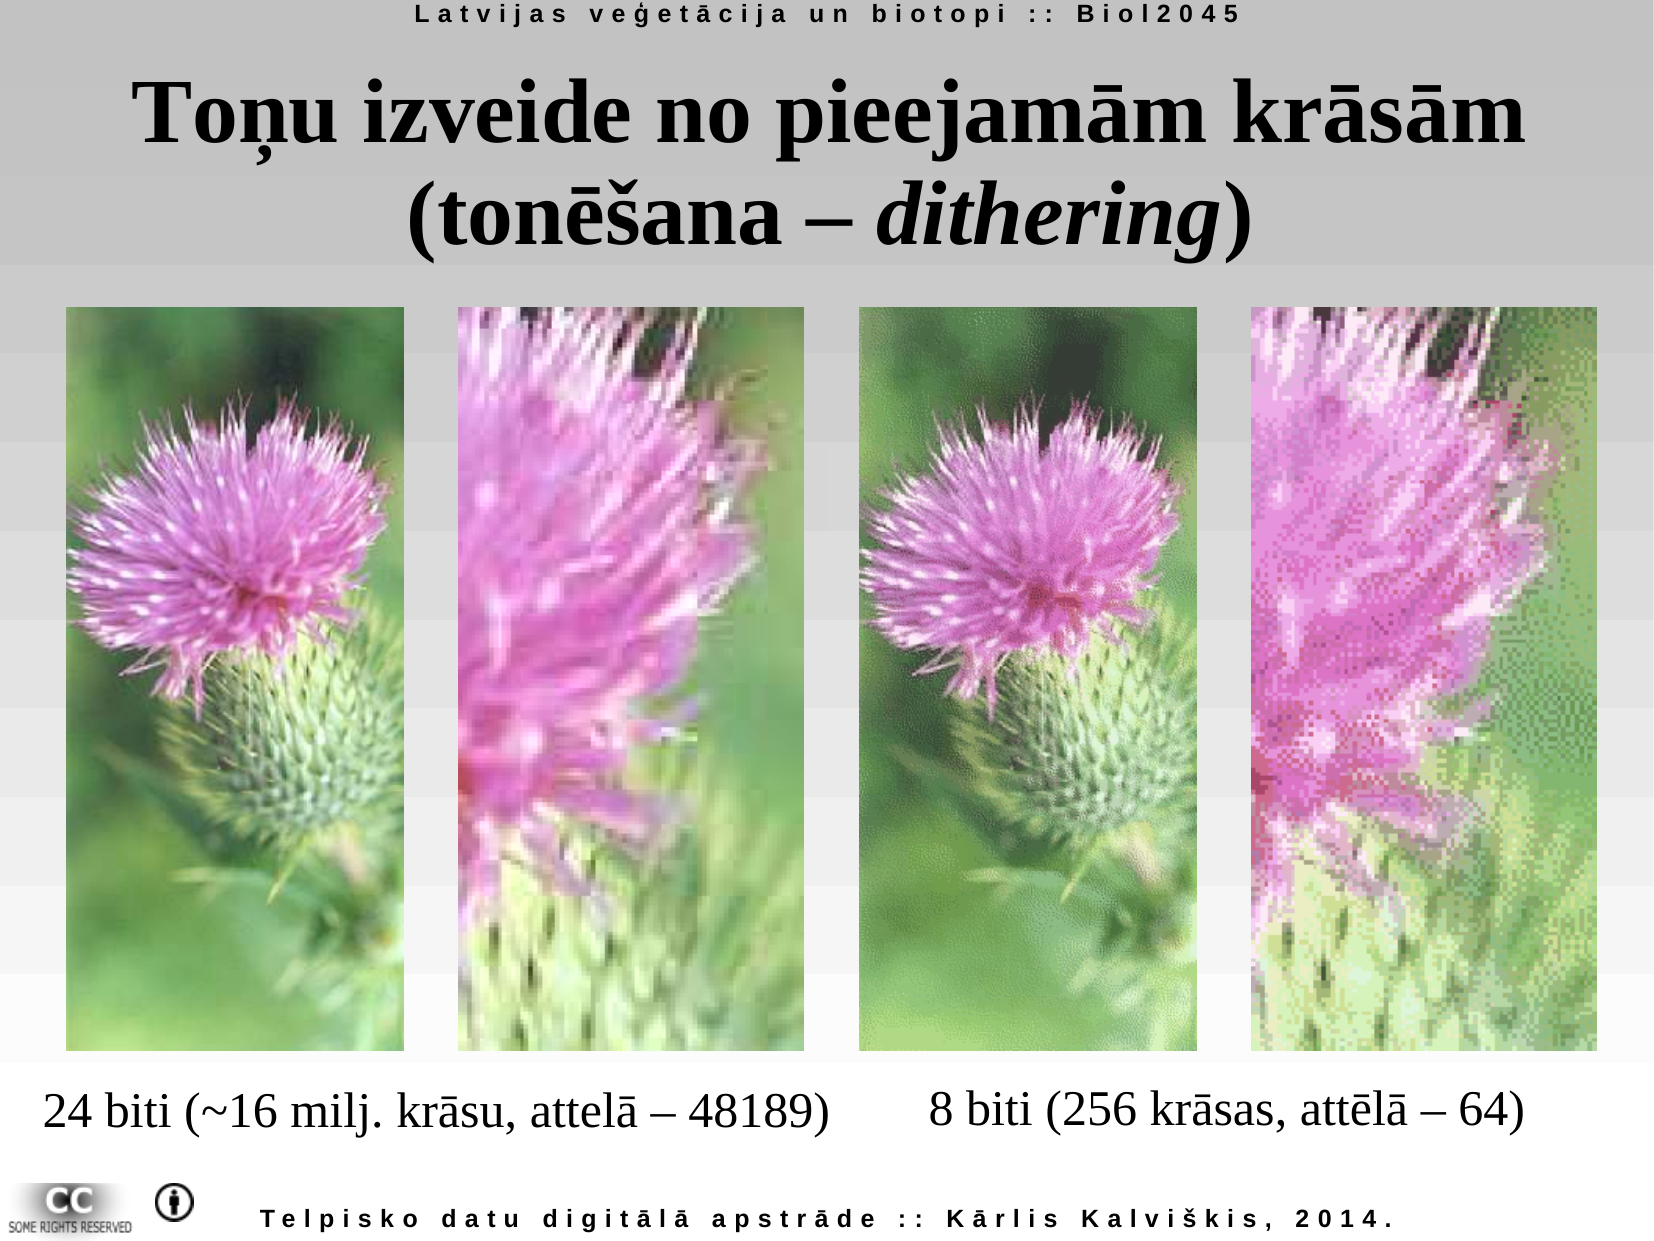

# Toņu izveide no pieejamām krāsām (tonēšana – dithering)
8 biti (256 krāsas, attēlā – 64)
24 biti (~16 milj. krāsu, attelā – 48189)